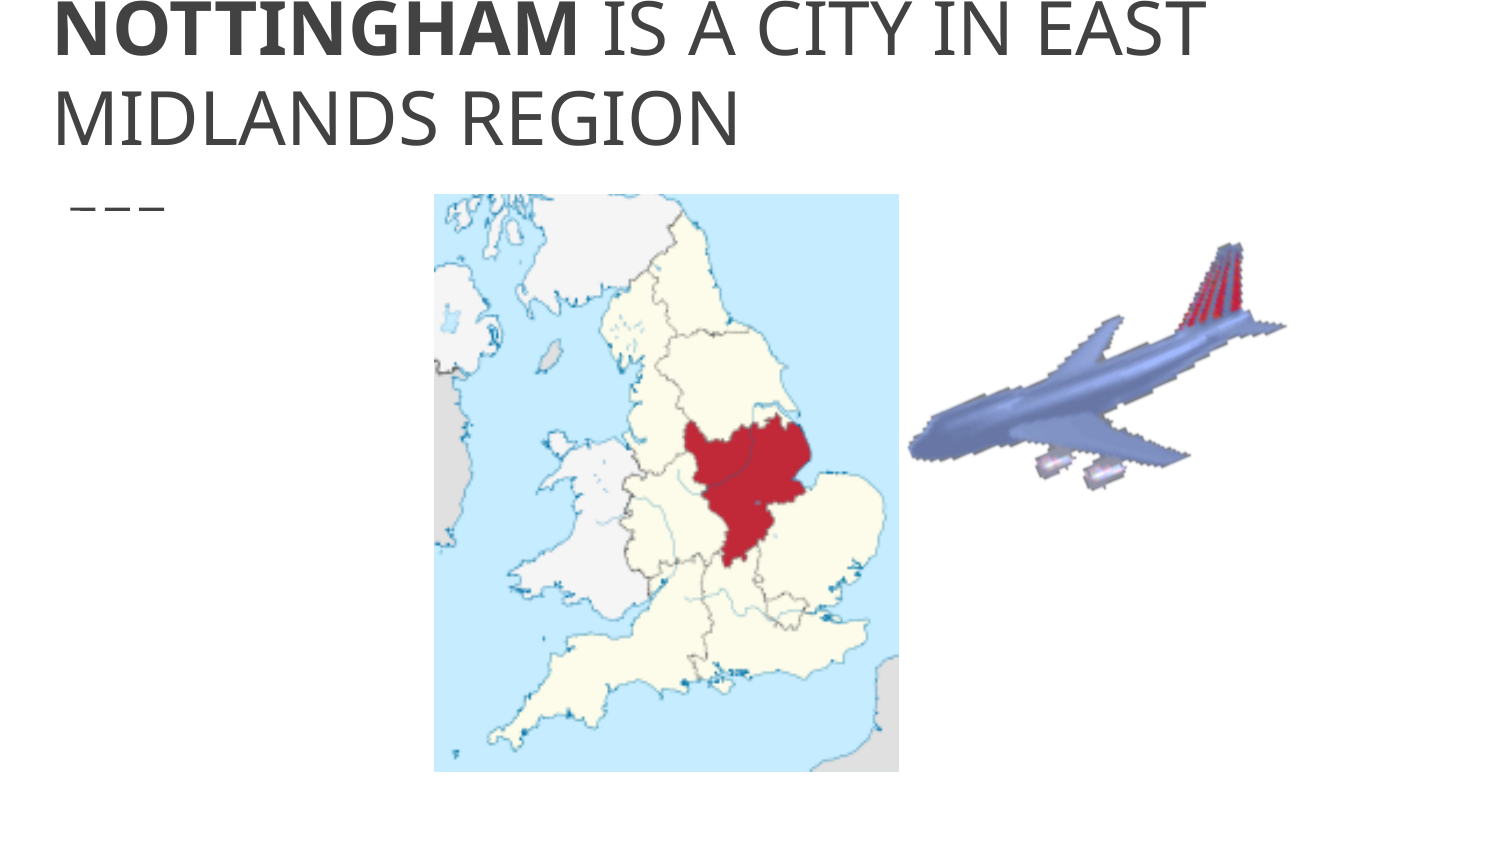

# NOTTINGHAM IS A CITY IN EAST MIDLANDS REGION